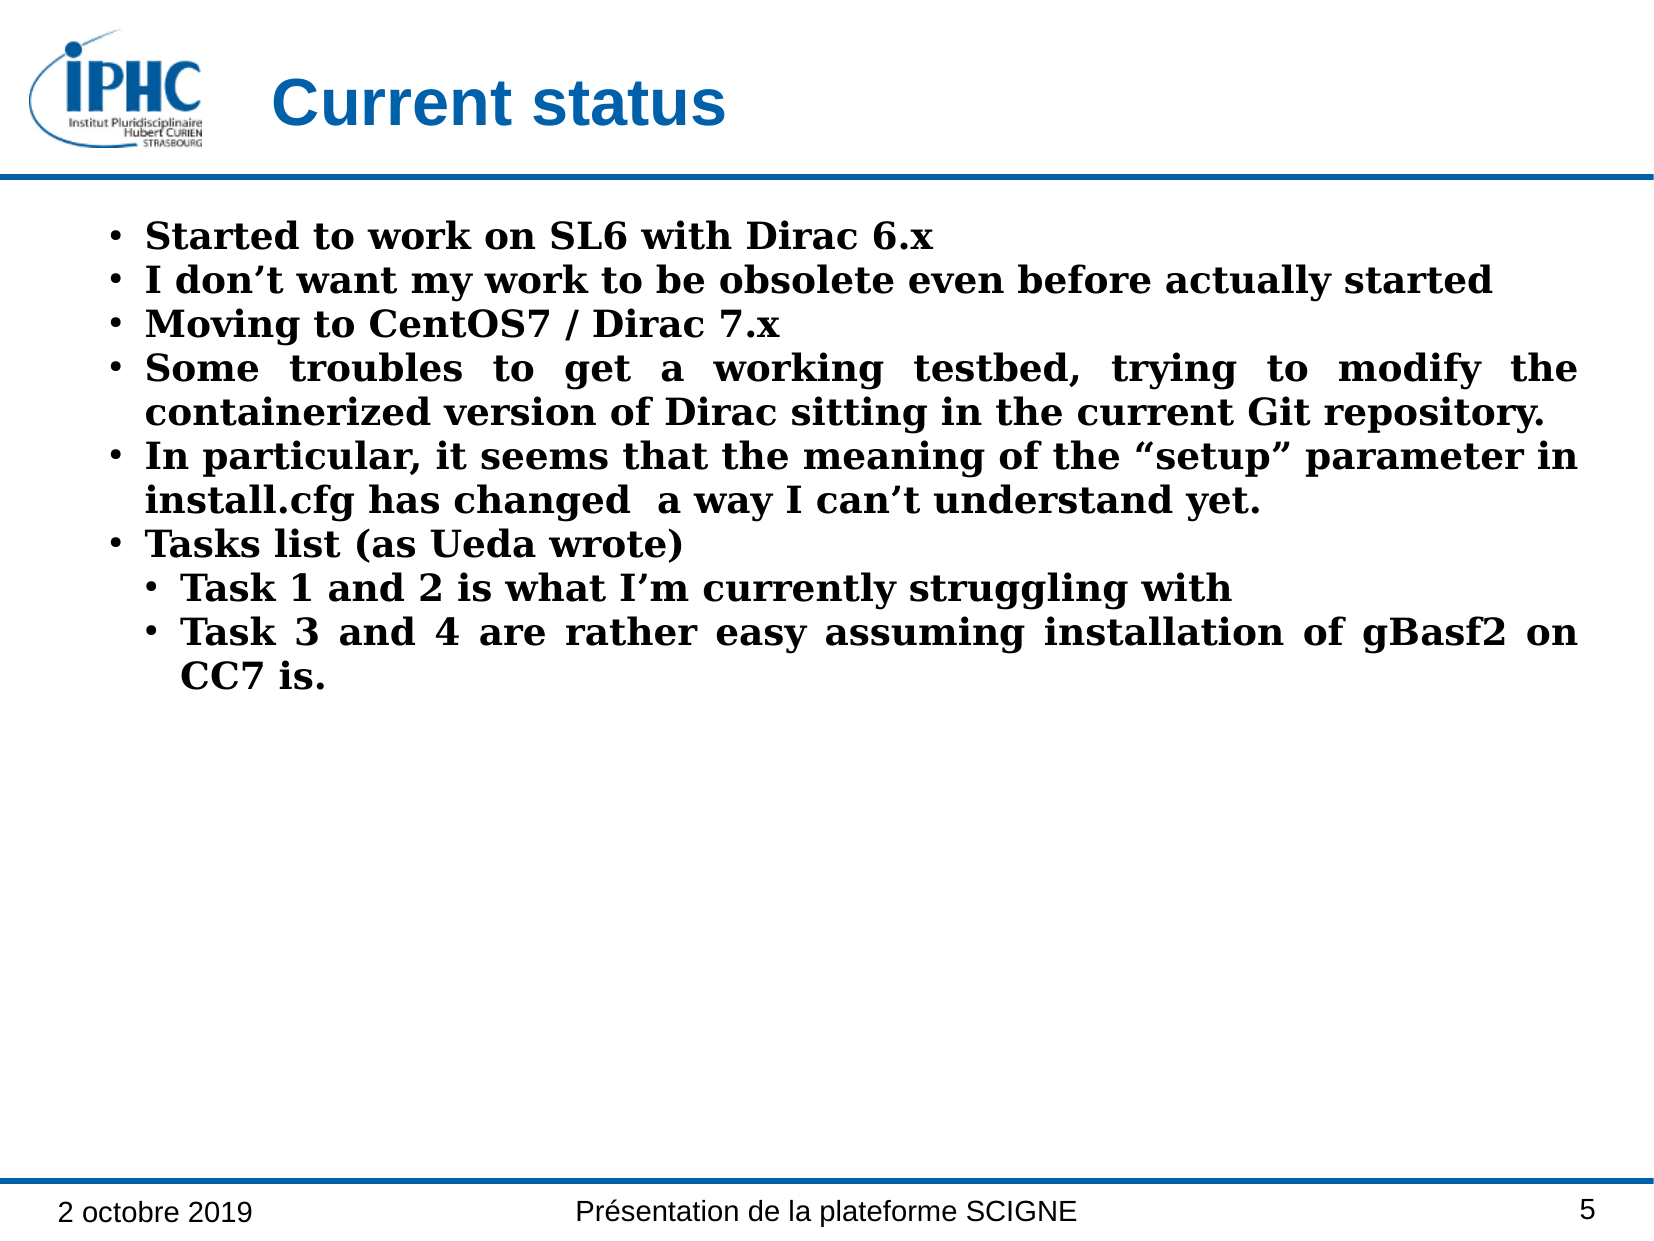

Current status
Started to work on SL6 with Dirac 6.x
I don’t want my work to be obsolete even before actually started
Moving to CentOS7 / Dirac 7.x
Some troubles to get a working testbed, trying to modify the containerized version of Dirac sitting in the current Git repository.
In particular, it seems that the meaning of the “setup” parameter in install.cfg has changed a way I can’t understand yet.
Tasks list (as Ueda wrote)
Task 1 and 2 is what I’m currently struggling with
Task 3 and 4 are rather easy assuming installation of gBasf2 on CC7 is.
5
Présentation de la plateforme SCIGNE
2 octobre 2019